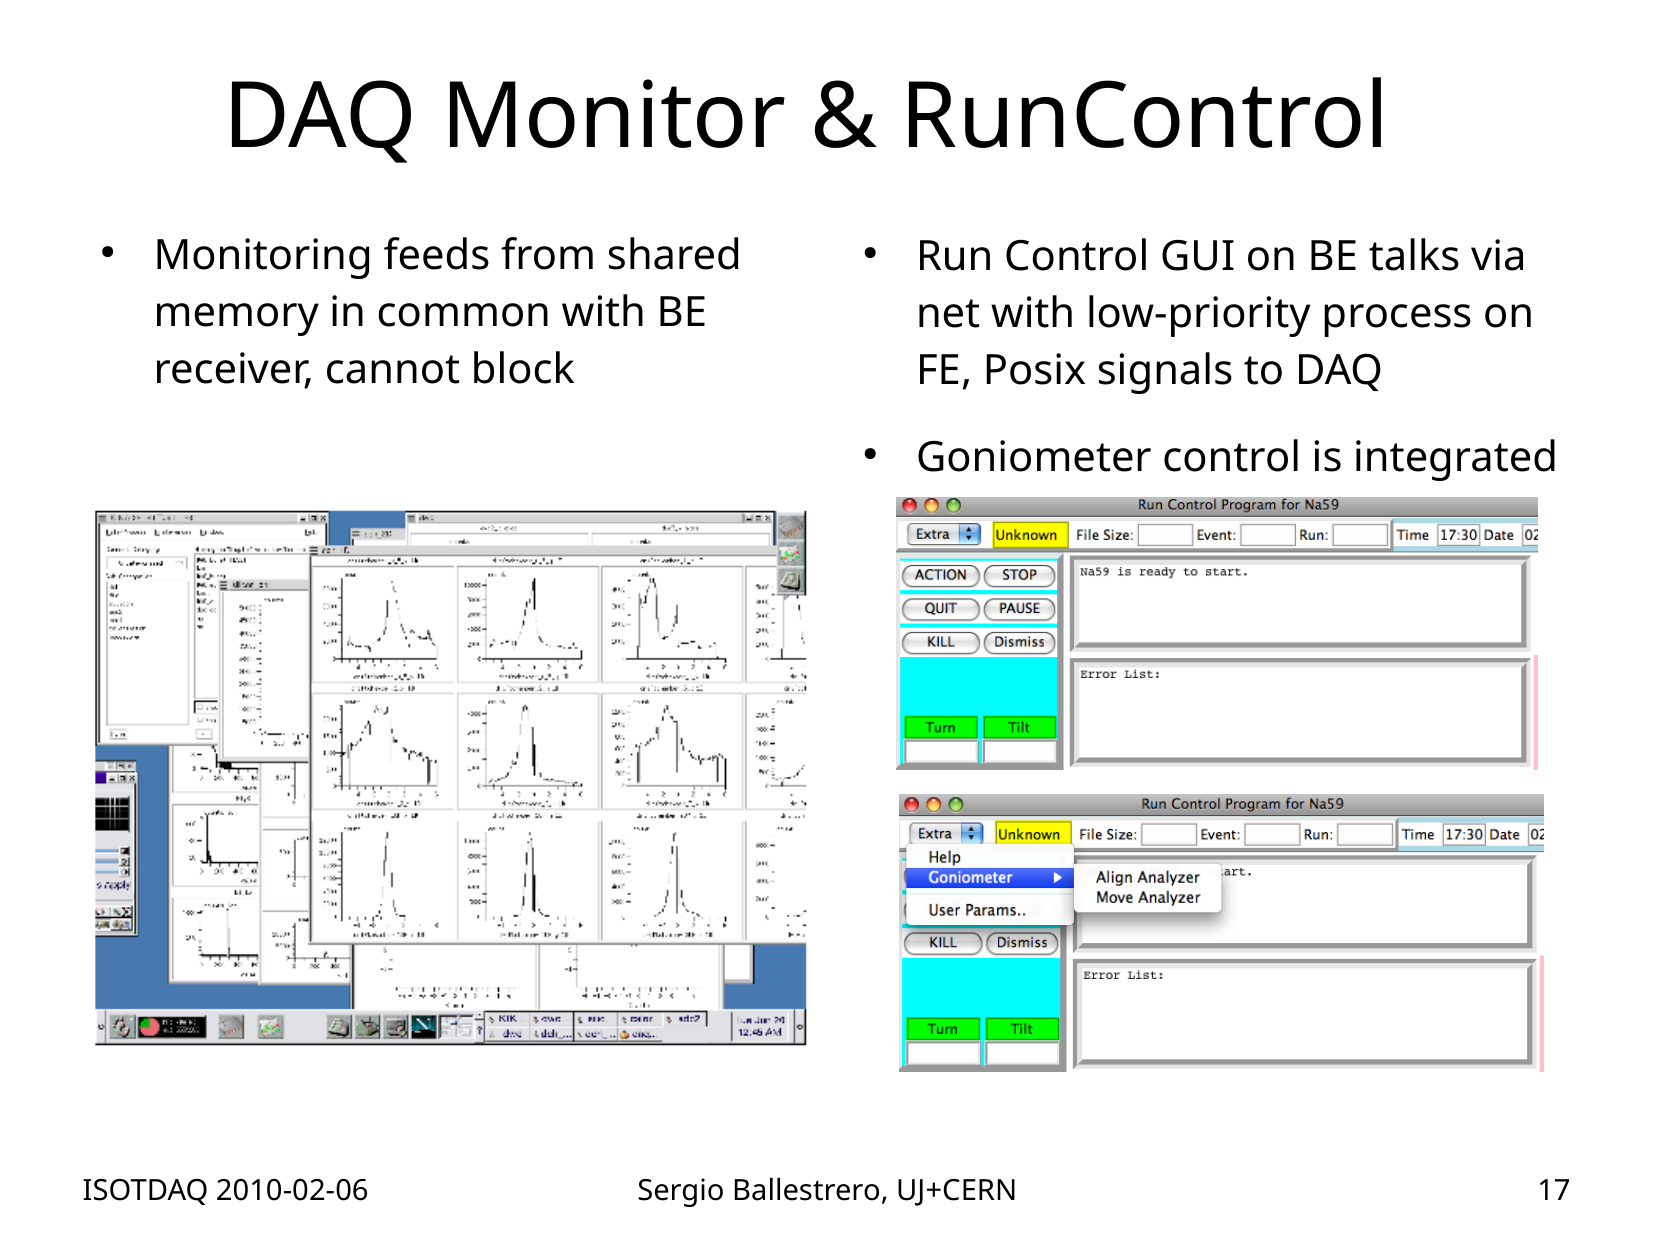

# DAQ Monitor & RunControl
Monitoring feeds from shared memory in common with BE receiver, cannot block
Run Control GUI on BE talks via net with low-priority process on FE, Posix signals to DAQ
Goniometer control is integrated
ISOTDAQ - Ankara 2010-02-05
17